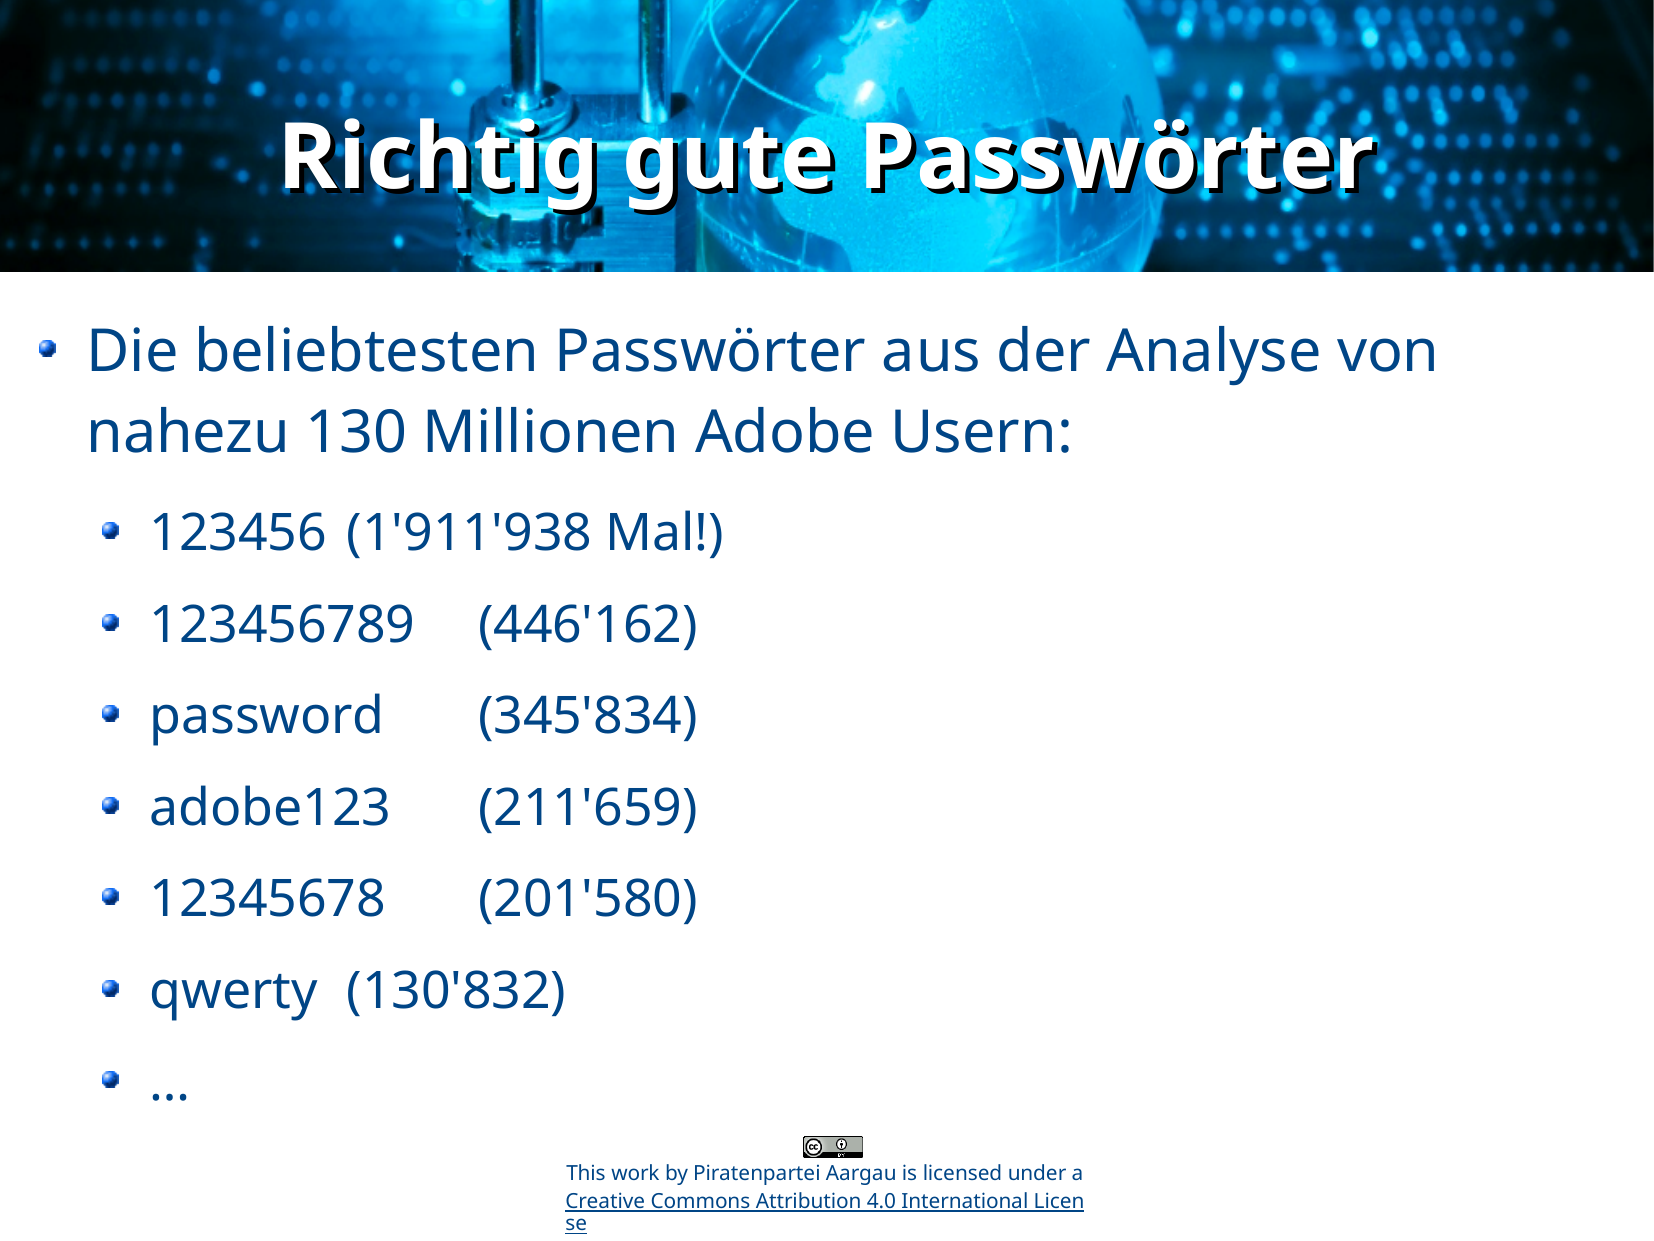

# Richtig gute Passwörter
Die beliebtesten Passwörter aus der Analyse von nahezu 130 Millionen Adobe Usern:
123456 			(1'911'938 Mal!)
123456789		(446'162)
password			(345'834)
adobe123			(211'659)
12345678			(201'580)
qwerty				(130'832)
…